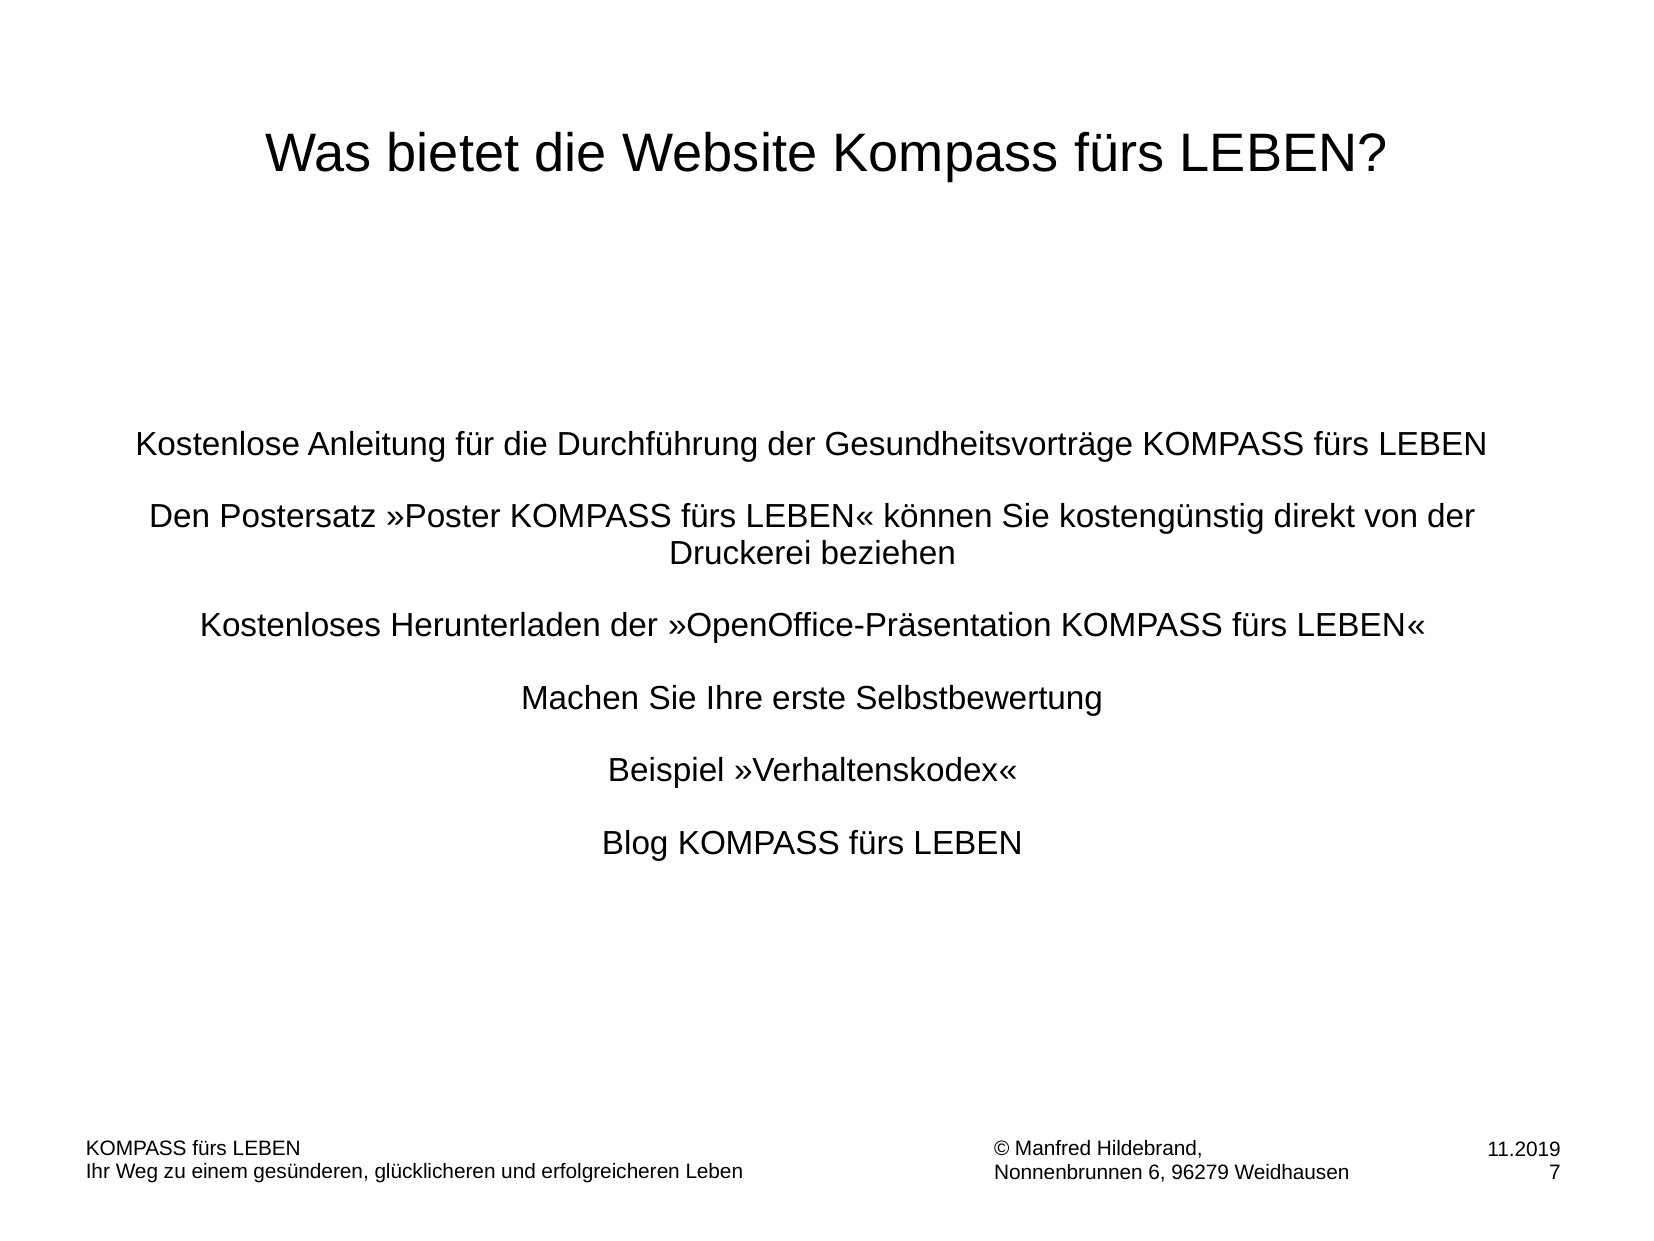

# Was bietet die Website Kompass fürs LEBEN?
Kostenlose Anleitung für die Durchführung der Gesundheitsvorträge KOMPASS fürs LEBEN
Den Postersatz »Poster KOMPASS fürs LEBEN« können Sie kostengünstig direkt von der Druckerei beziehen
Kostenloses Herunterladen der »OpenOffice-Präsentation KOMPASS fürs LEBEN«
Machen Sie Ihre erste Selbstbewertung
Beispiel »Verhaltenskodex«
Blog KOMPASS fürs LEBEN
KOMPASS fürs LEBEN
Ihr Weg zu einem gesünderen, glücklicheren und erfolgreicheren Leben
© Manfred Hildebrand,
Nonnenbrunnen 6, 96279 Weidhausen
11.2019
7